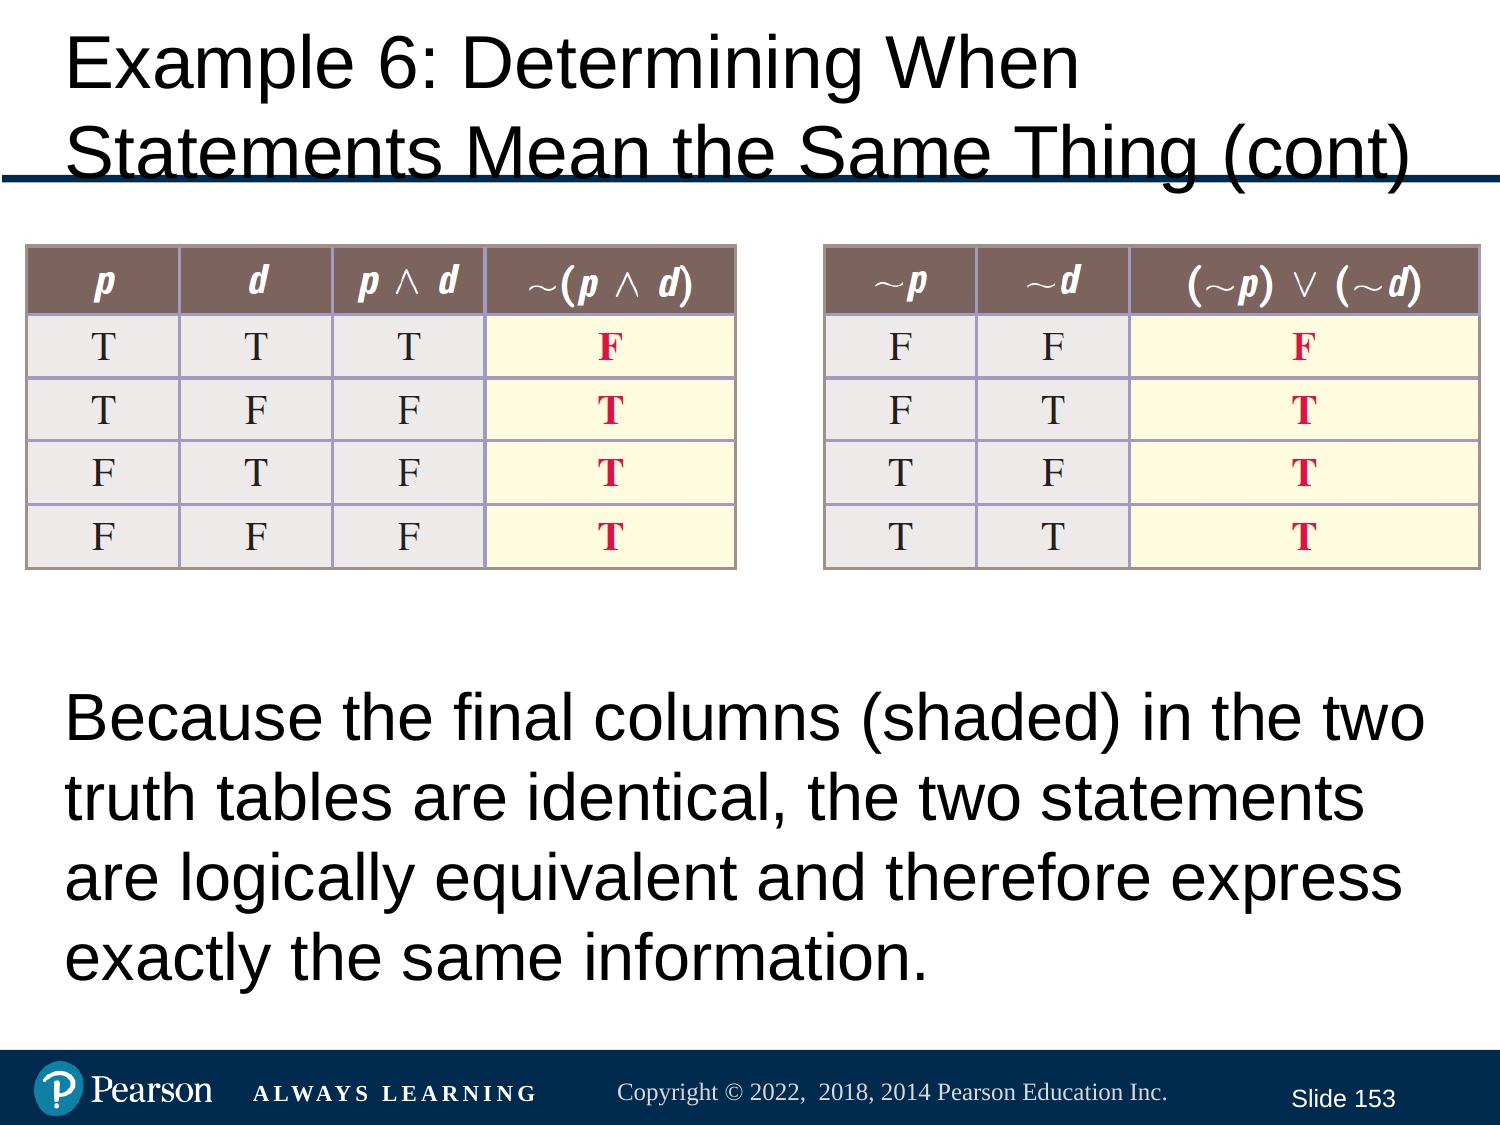

# Example 6: Determining When Statements Mean the Same Thing (cont)
Because the final columns (shaded) in the two truth tables are identical, the two statements are logically equivalent and therefore express exactly the same information.